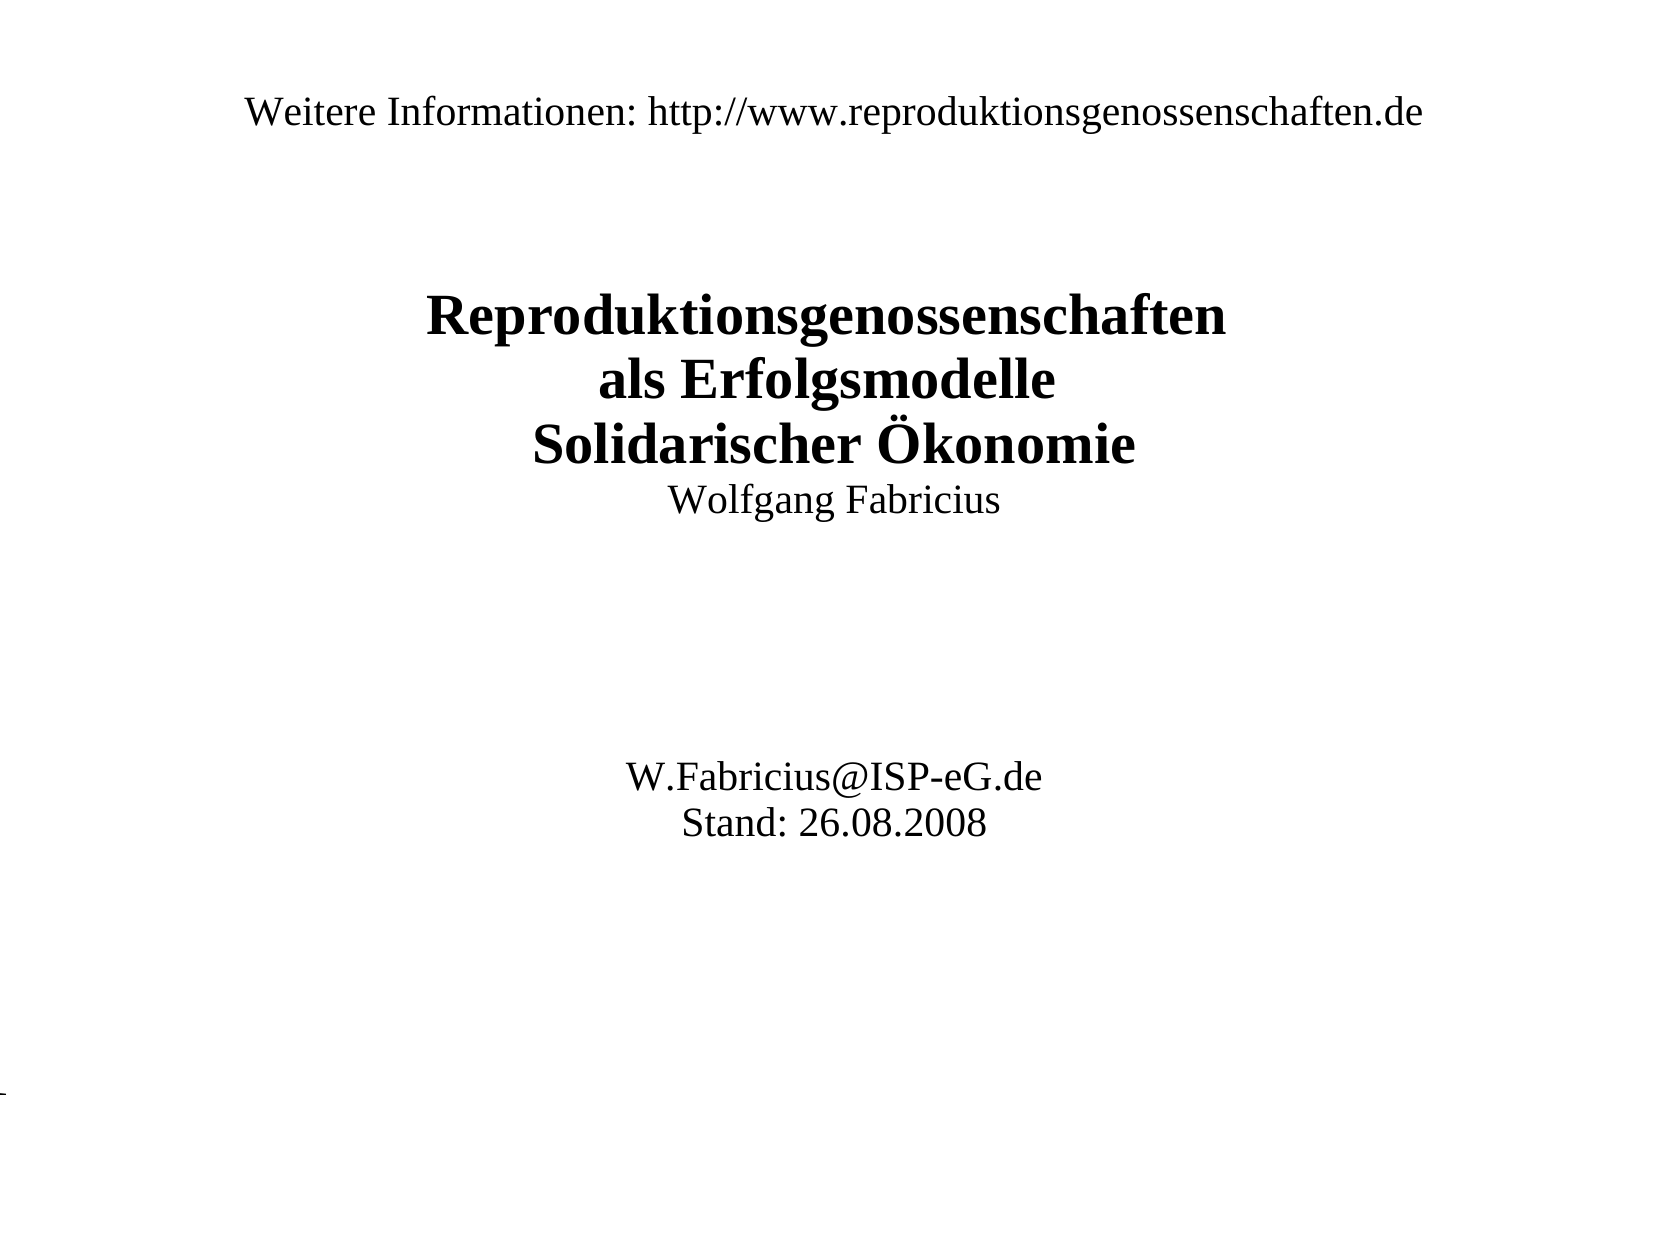

Weitere Informationen: http://www.reproduktionsgenossenschaften.de
Reproduktionsgenossenschaften
als Erfolgsmodelle
Solidarischer Ökonomie
Wolfgang Fabricius
W.Fabricius@ISP-eG.de
Stand: 26.08.2008